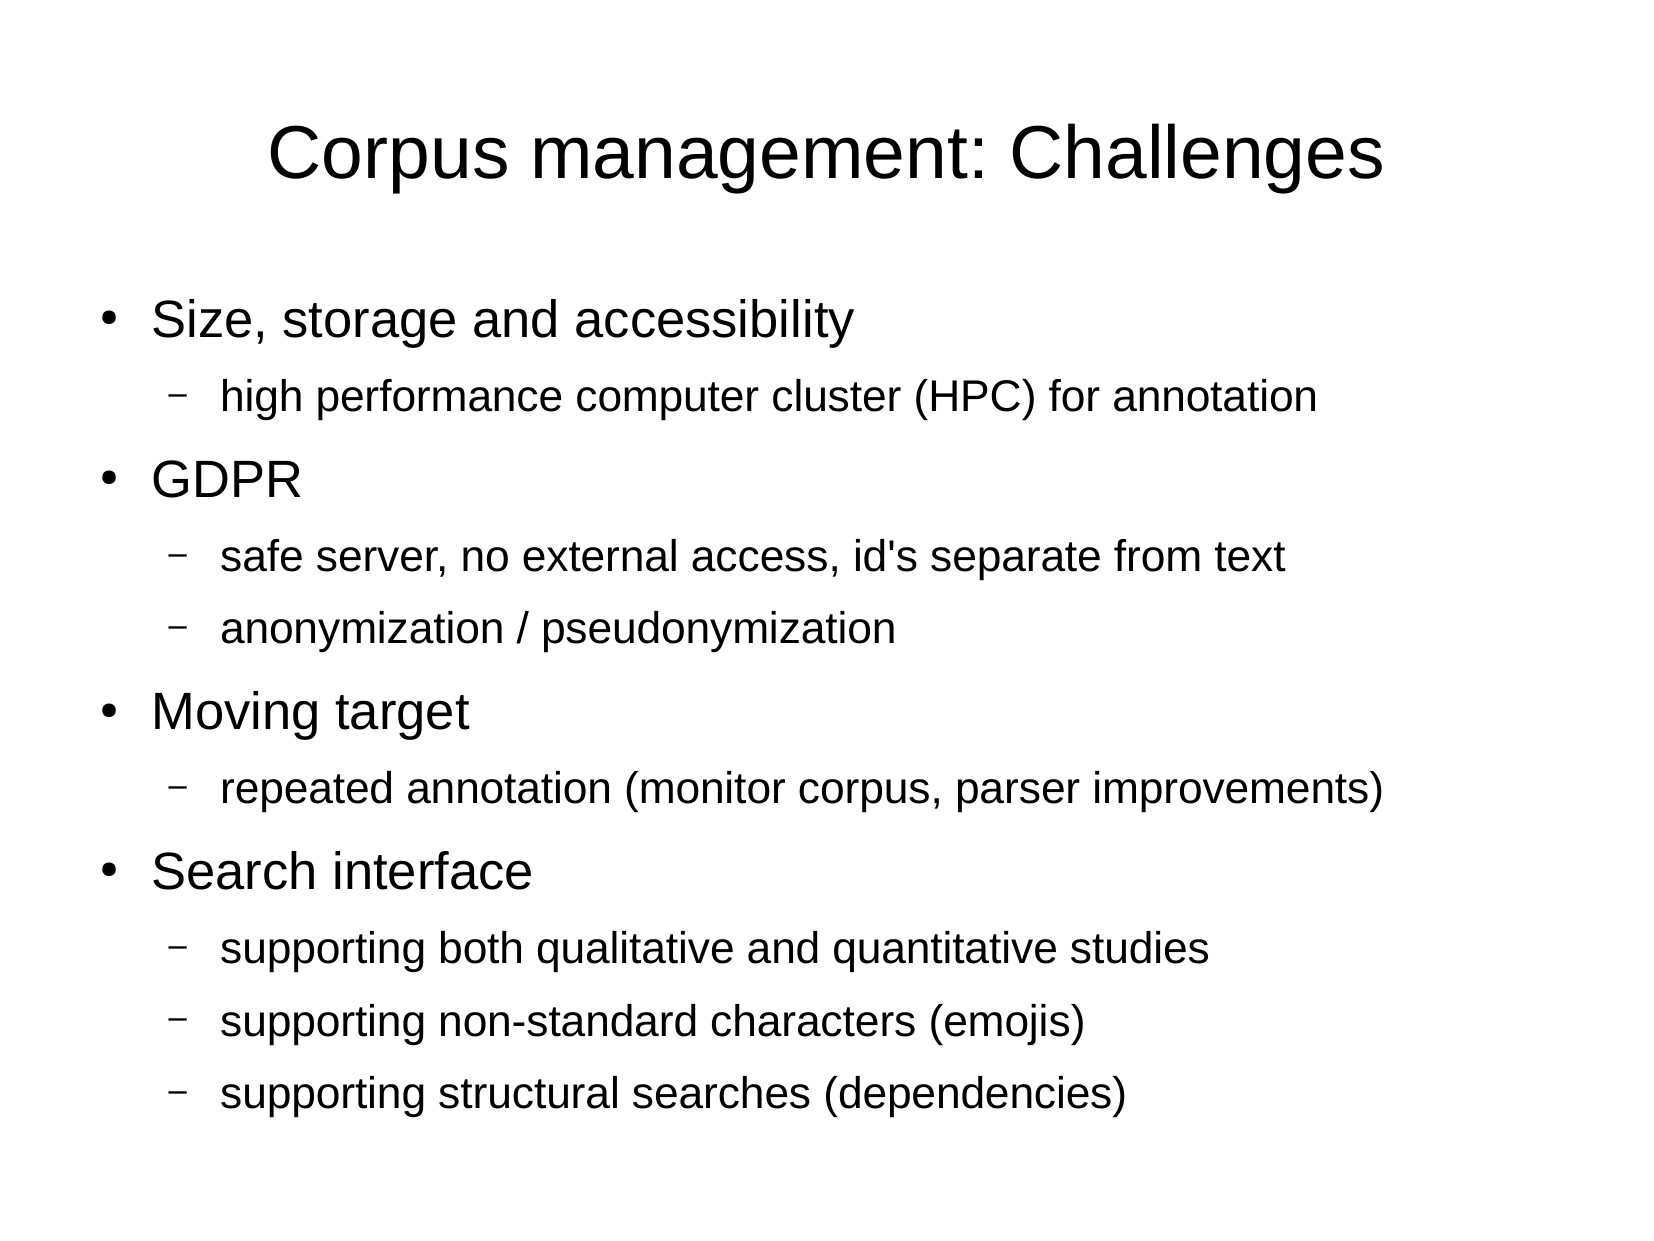

# Corpus management: Challenges
Size, storage and accessibility
high performance computer cluster (HPC) for annotation
GDPR
safe server, no external access, id's separate from text
anonymization / pseudonymization
Moving target
repeated annotation (monitor corpus, parser improvements)
Search interface
supporting both qualitative and quantitative studies
supporting non-standard characters (emojis)
supporting structural searches (dependencies)